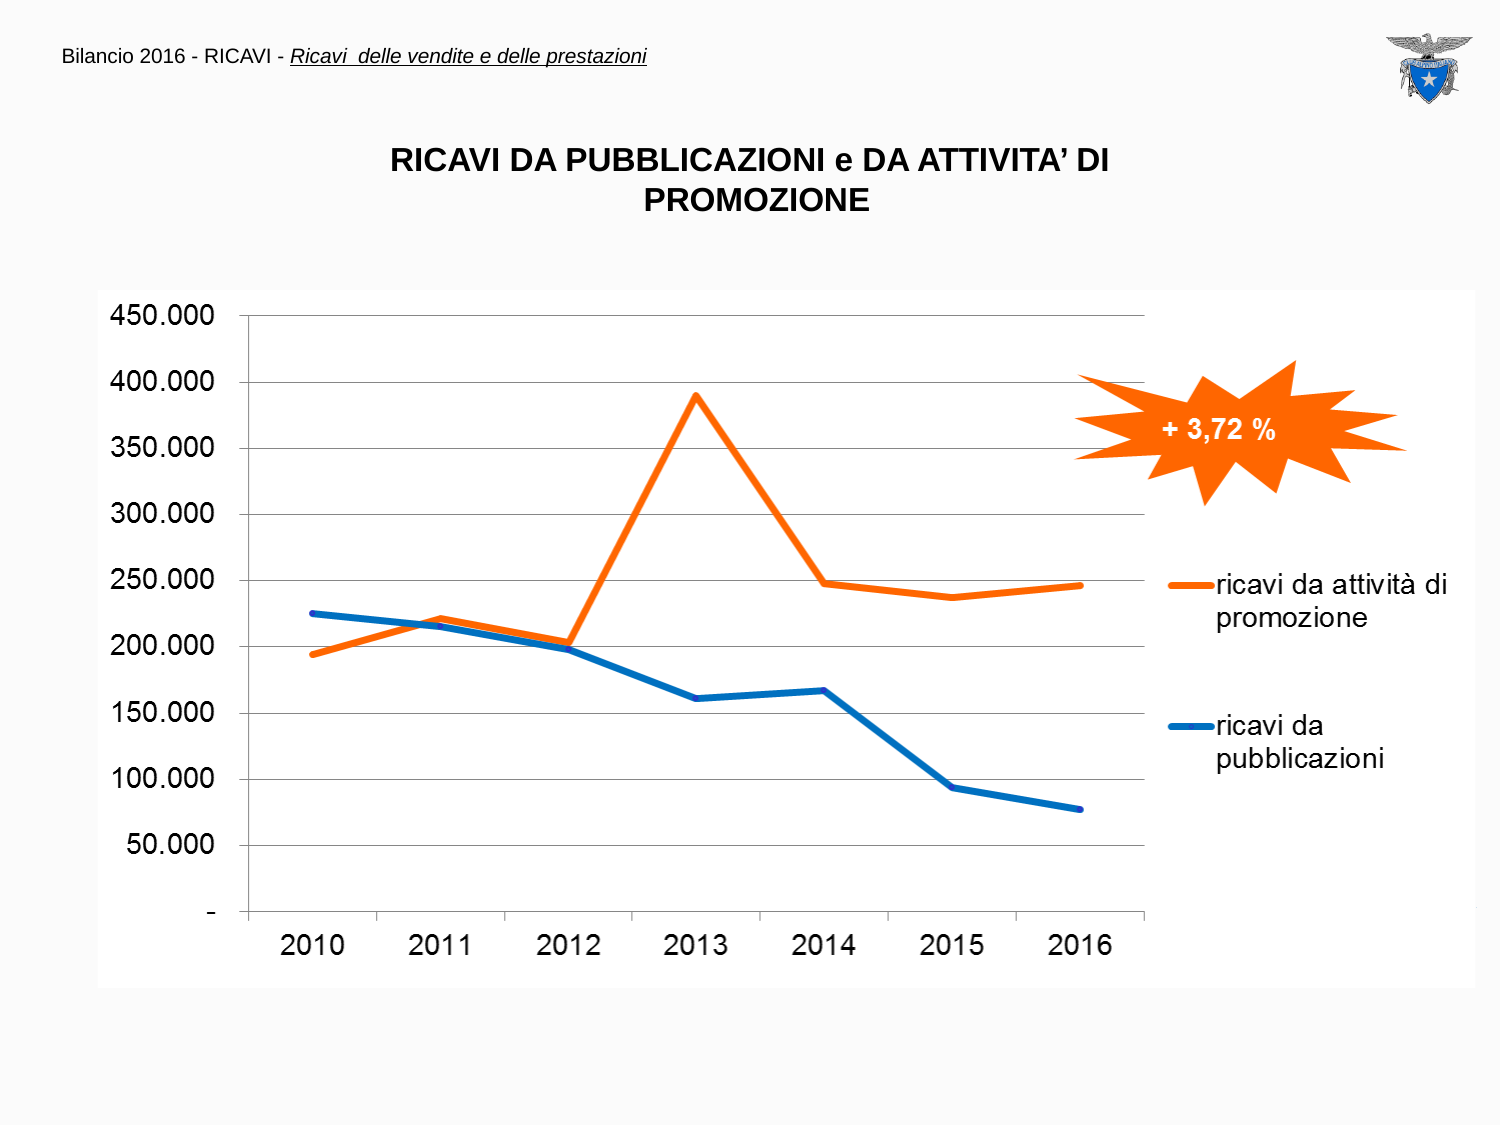

Bilancio 2016 - RICAVI - Ricavi delle vendite e delle prestazioni
RICAVI DA PUBBLICAZIONI e DA ATTIVITA’ DI PROMOZIONE
- 17,6 %